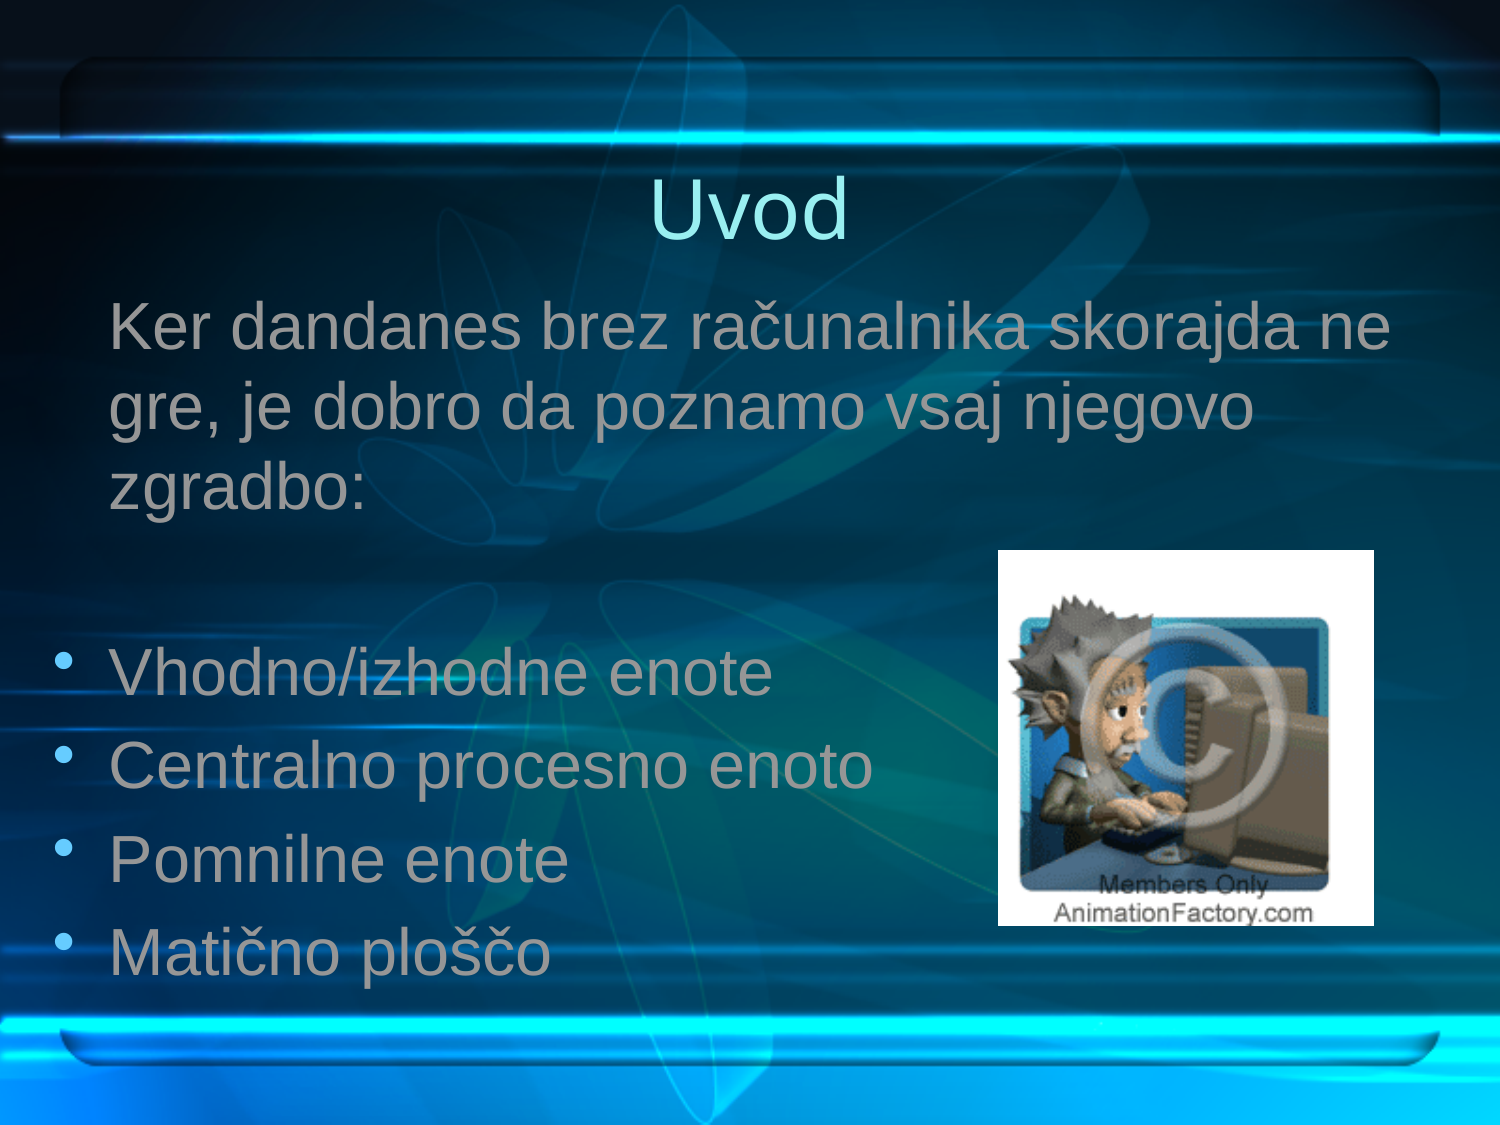

# Uvod
 Ker dandanes brez računalnika skorajda ne gre, je dobro da poznamo vsaj njegovo zgradbo:
Vhodno/izhodne enote
Centralno procesno enoto
Pomnilne enote
Matično ploščo